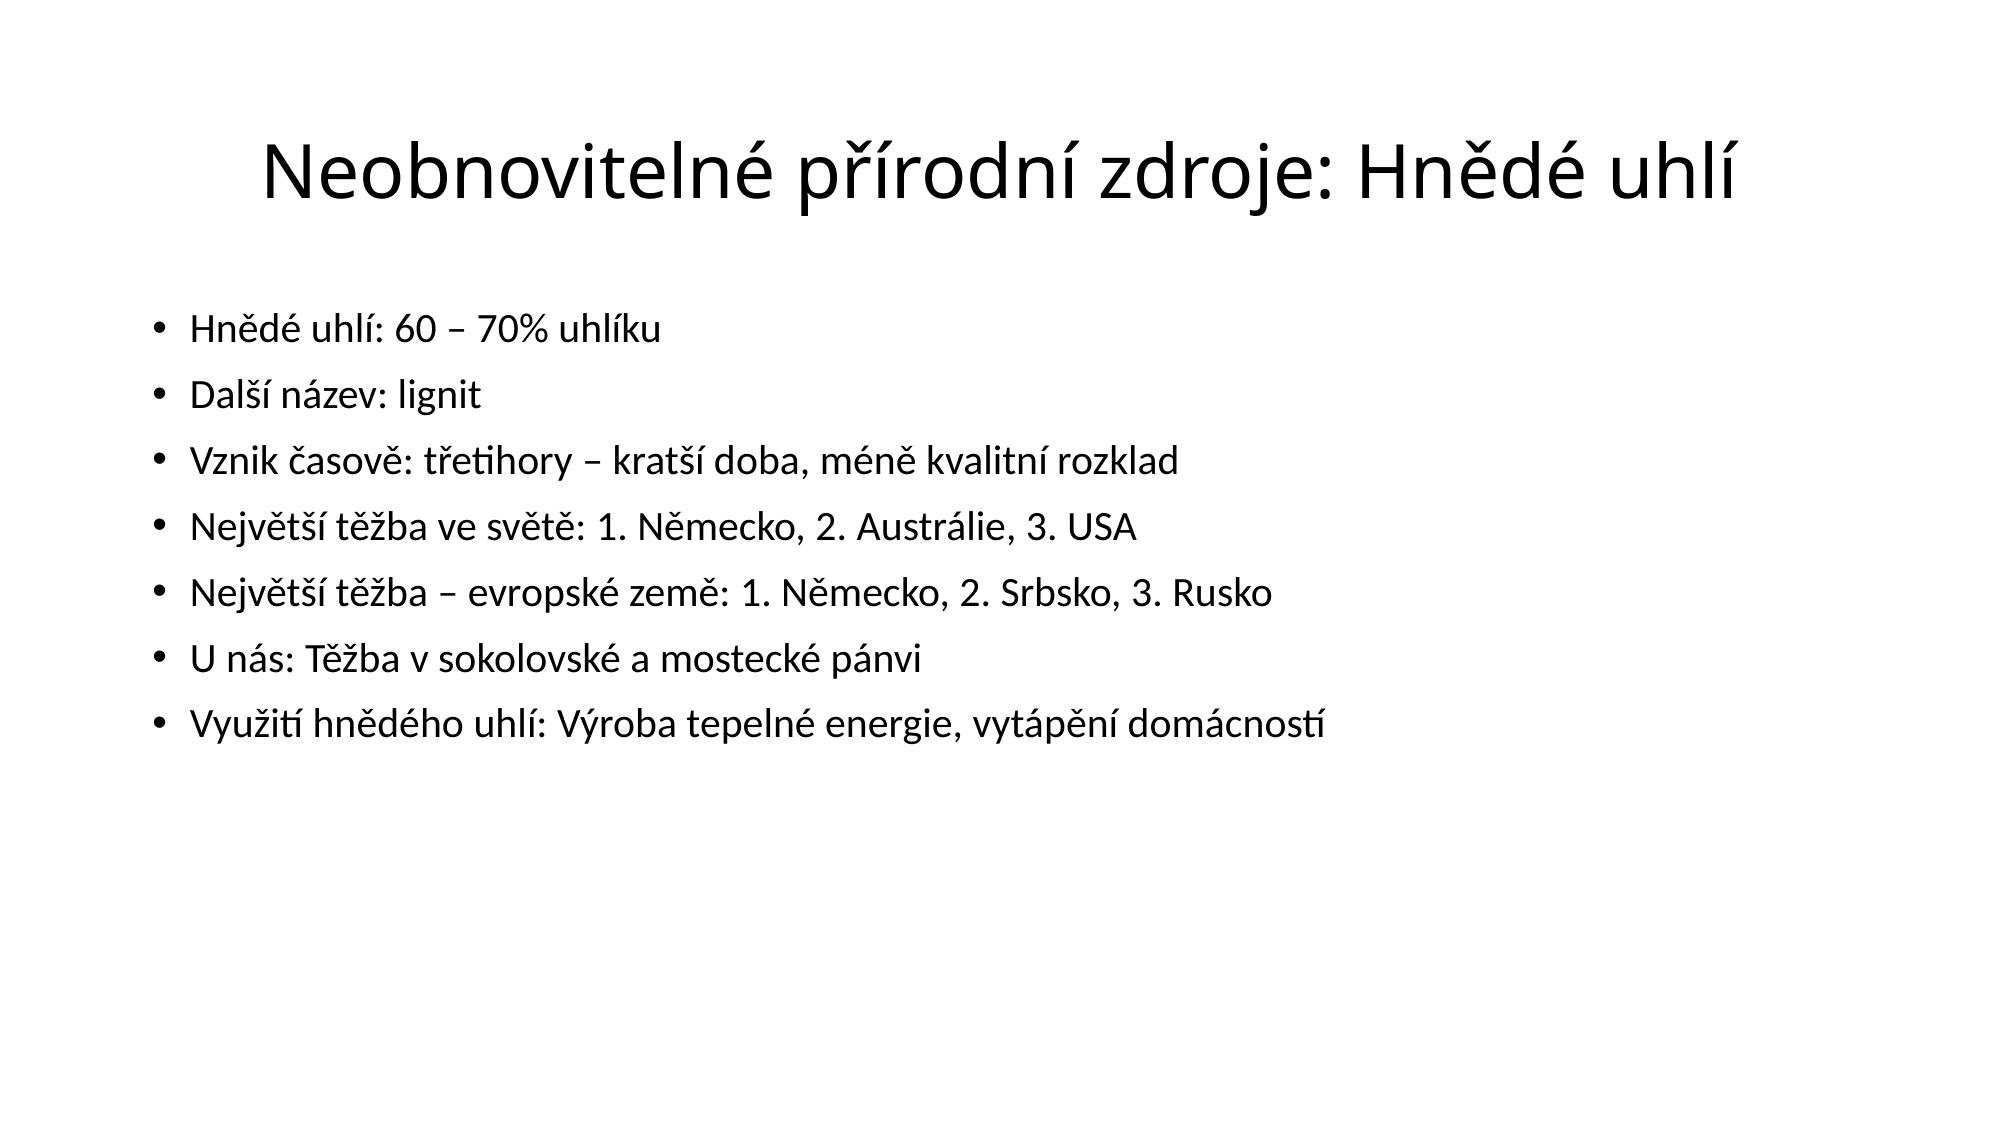

# Neobnovitelné přírodní zdroje: Hnědé uhlí
Hnědé uhlí: 60 – 70% uhlíku
Další název: lignit
Vznik časově: třetihory – kratší doba, méně kvalitní rozklad
Největší těžba ve světě: 1. Německo, 2. Austrálie, 3. USA
Největší těžba – evropské země: 1. Německo, 2. Srbsko, 3. Rusko
U nás: Těžba v sokolovské a mostecké pánvi
Využití hnědého uhlí: Výroba tepelné energie, vytápění domácností